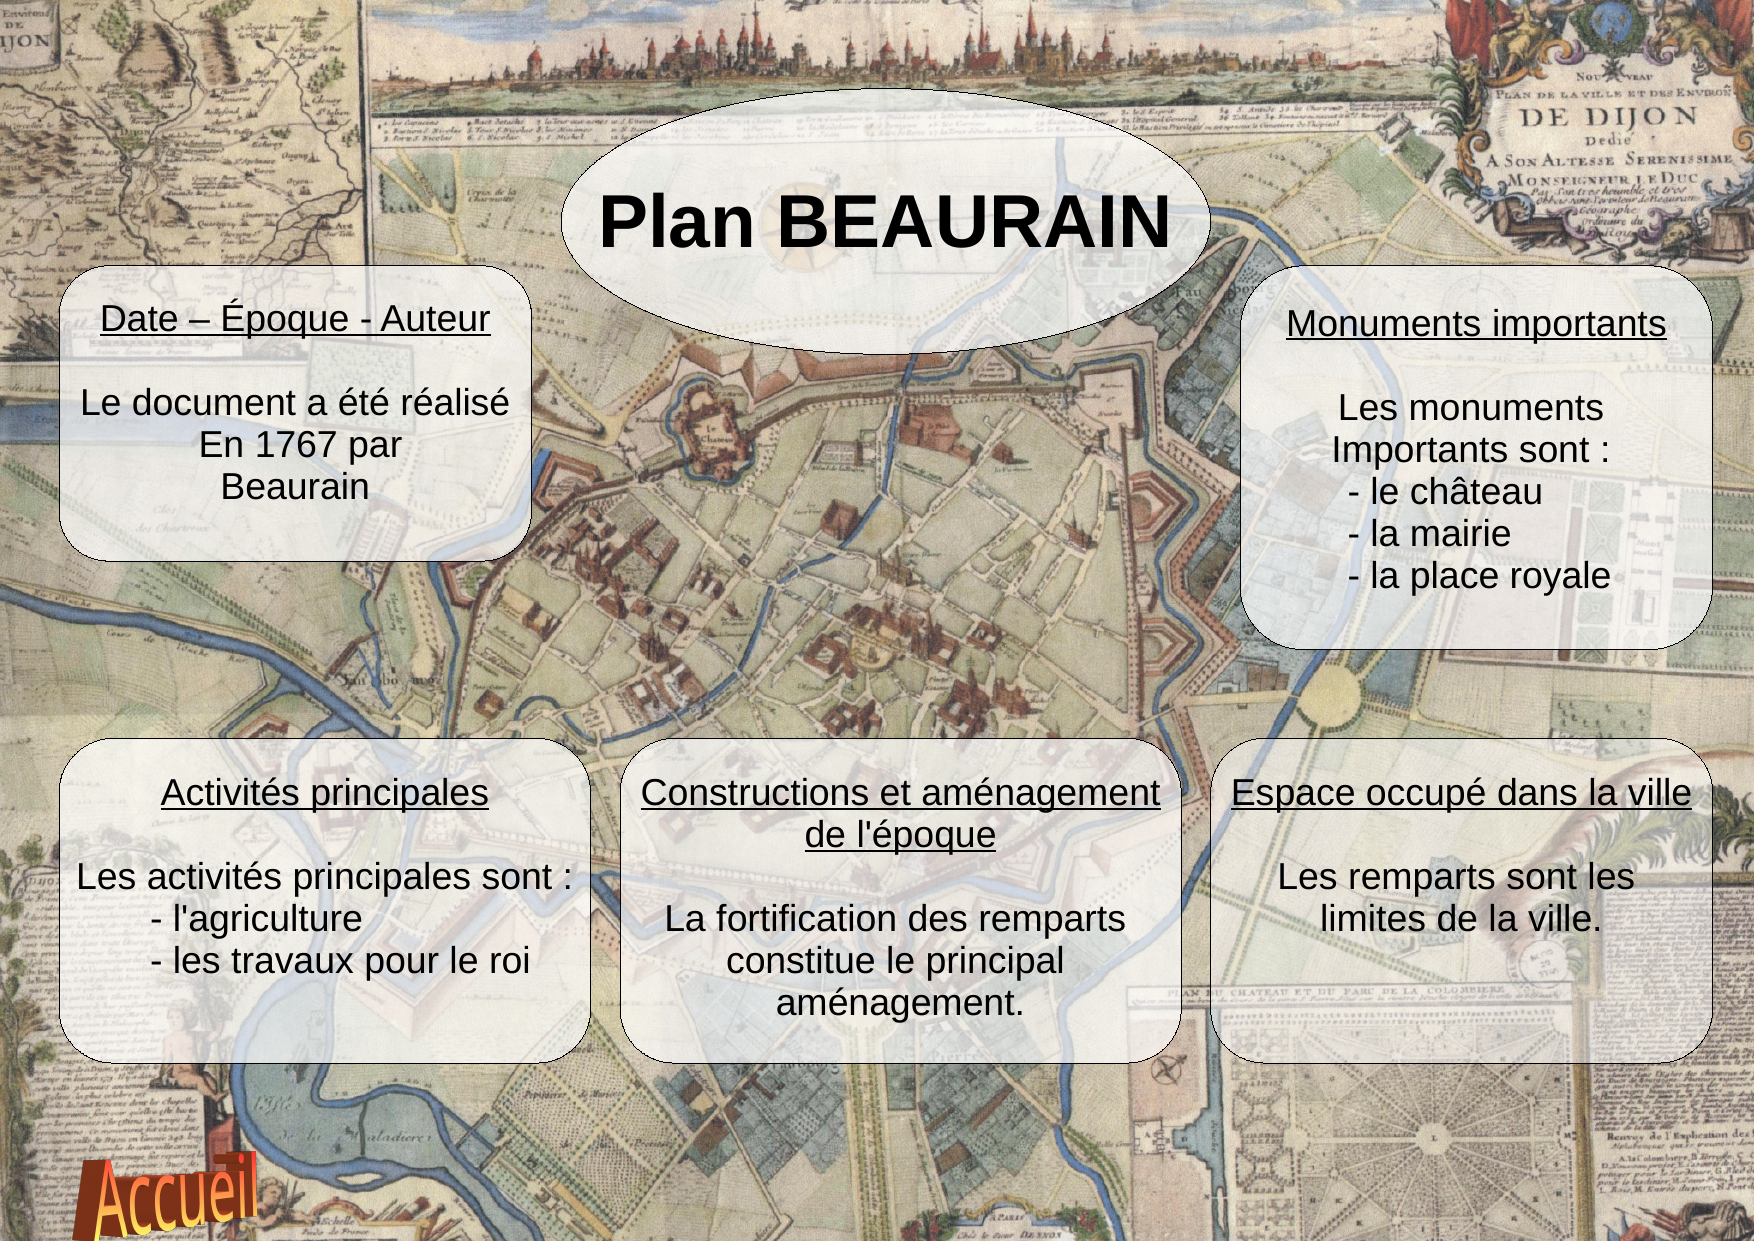

Plan BEAURAIN
Date – Époque - Auteur
Le document a été réalisé
 En 1767 par
Beaurain
Monuments importants
Les monuments
Importants sont :
	- le château
	- la mairie
	- la place royale
Activités principales
Les activités principales sont :
	- l'agriculture
	- les travaux pour le roi
Constructions et aménagement
de l'époque
La fortification des remparts
constitue le principal
aménagement.
Espace occupé dans la ville
Les remparts sont les
limites de la ville.
Accueil